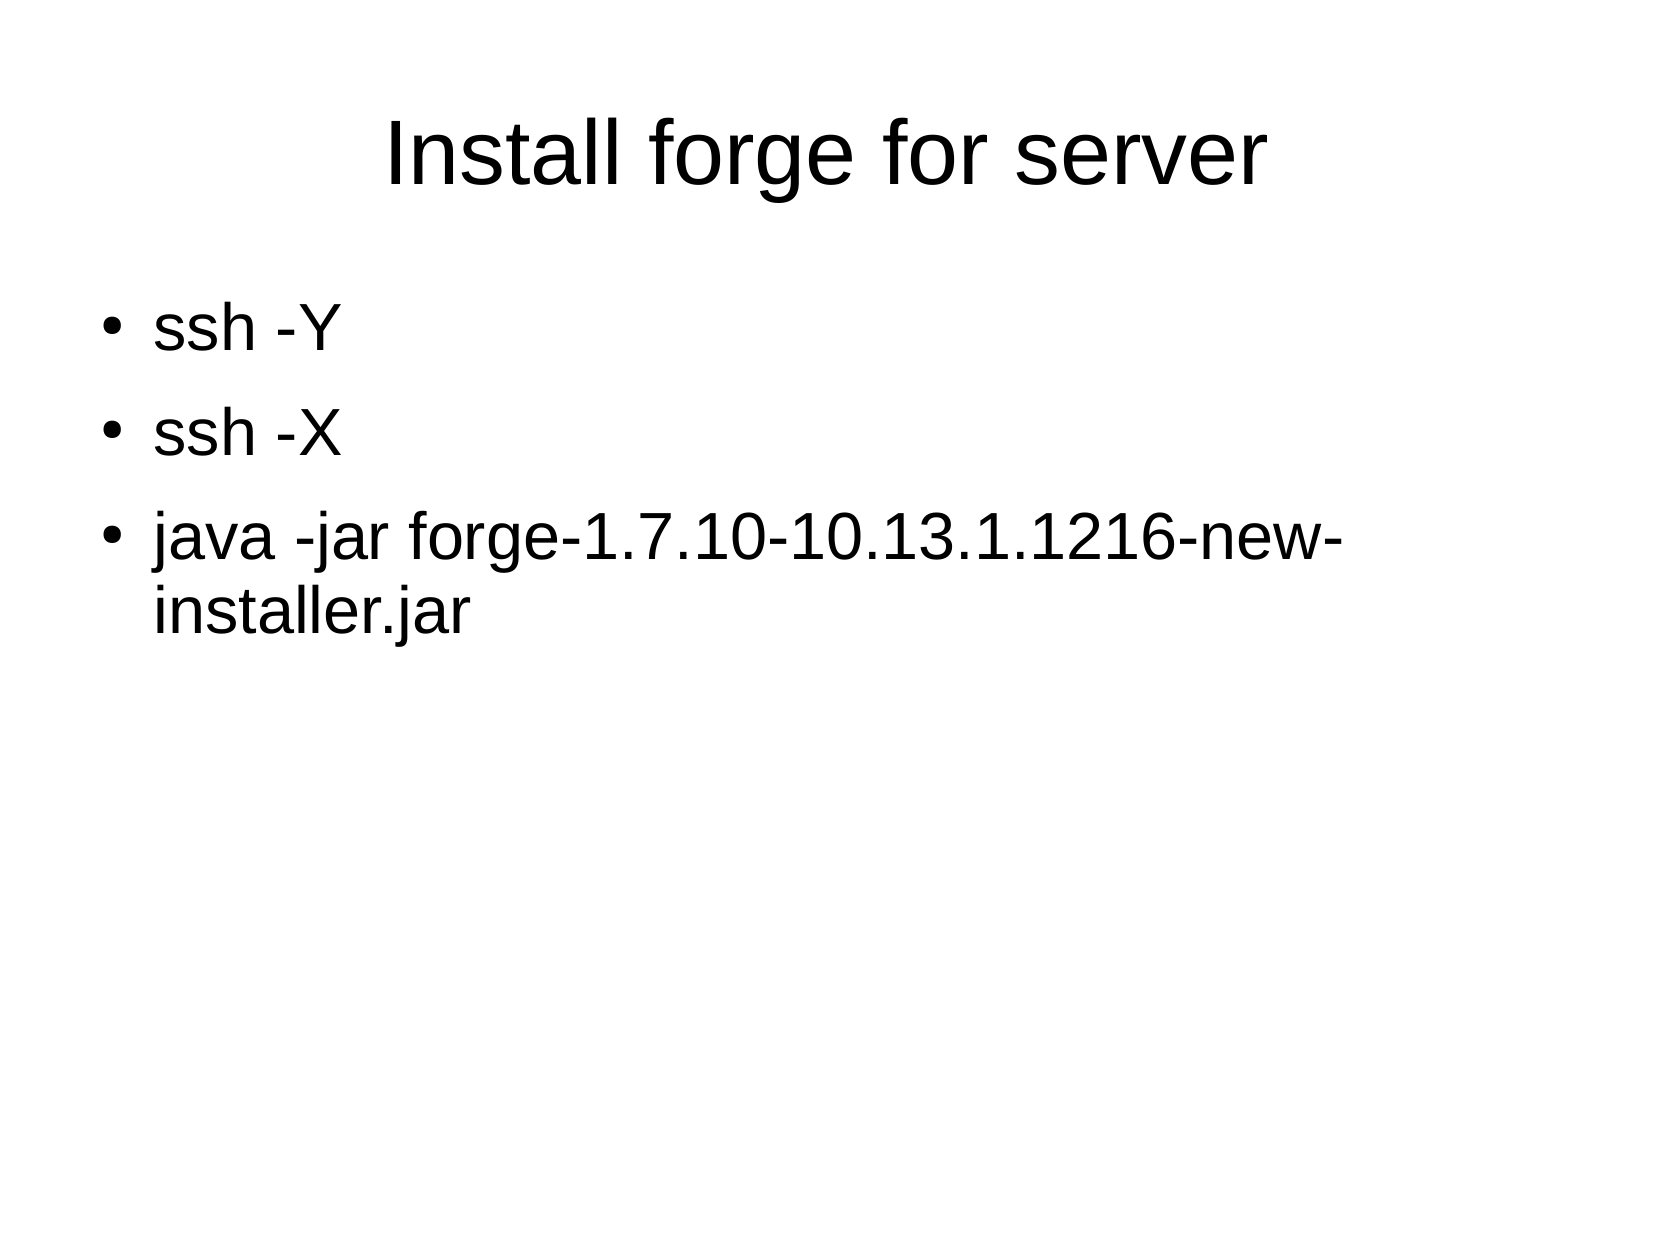

# Install forge for server
ssh -Y
ssh -X
java -jar forge-1.7.10-10.13.1.1216-new-installer.jar